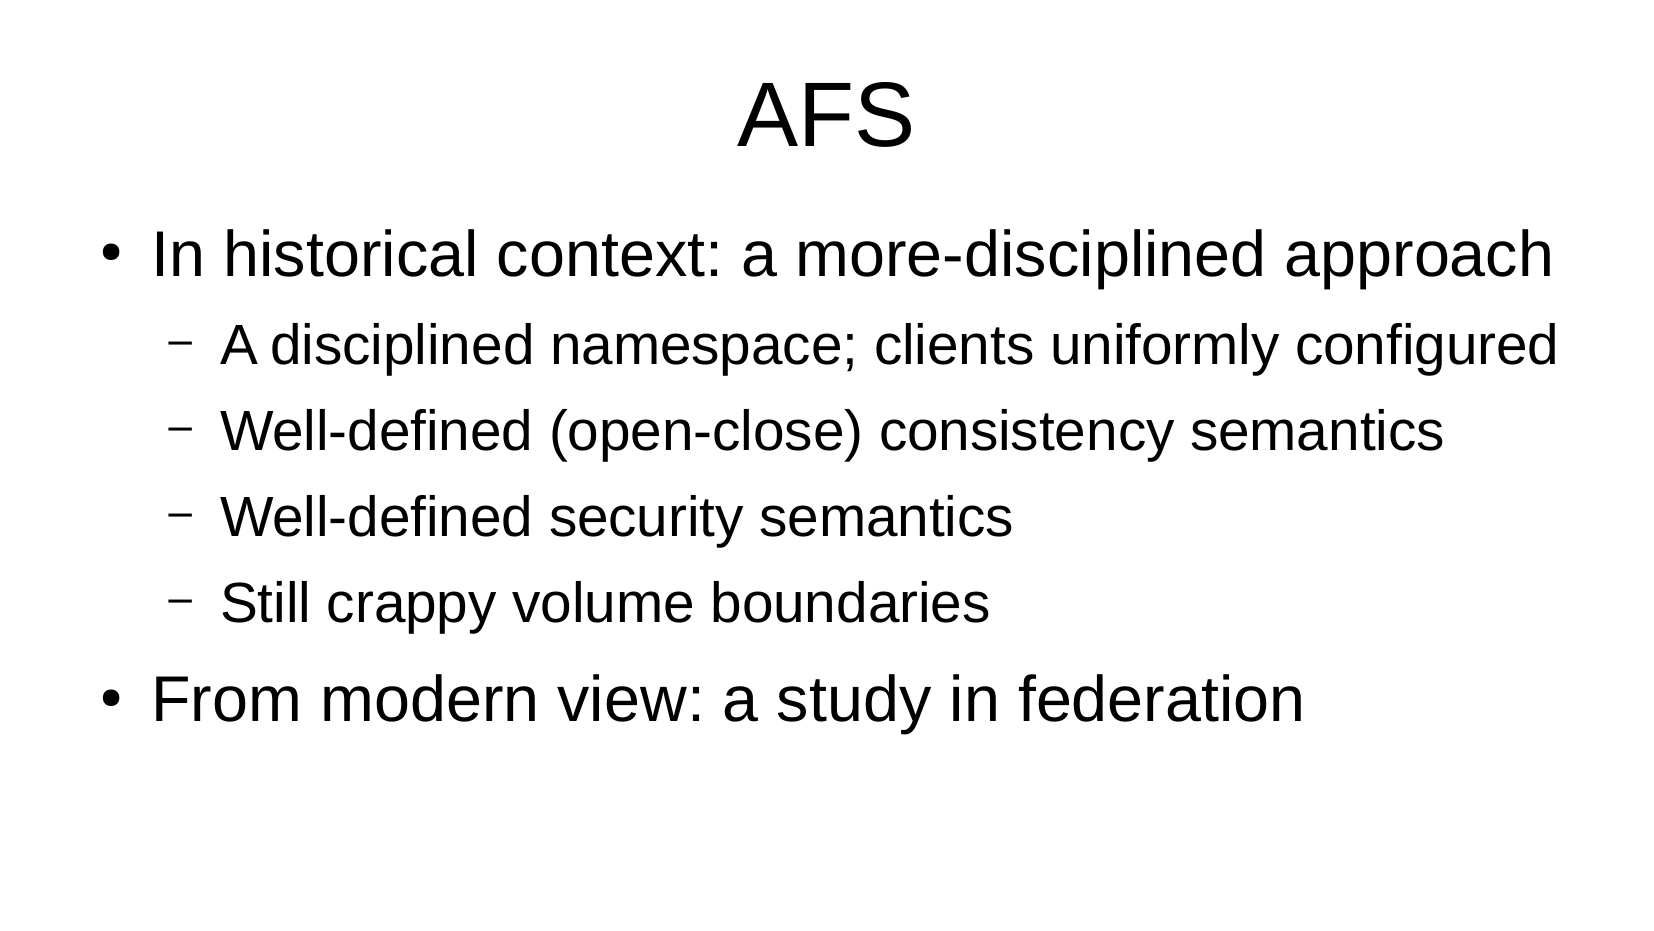

# AFS
In historical context: a more-disciplined approach
A disciplined namespace; clients uniformly configured
Well-defined (open-close) consistency semantics
Well-defined security semantics
Still crappy volume boundaries
From modern view: a study in federation